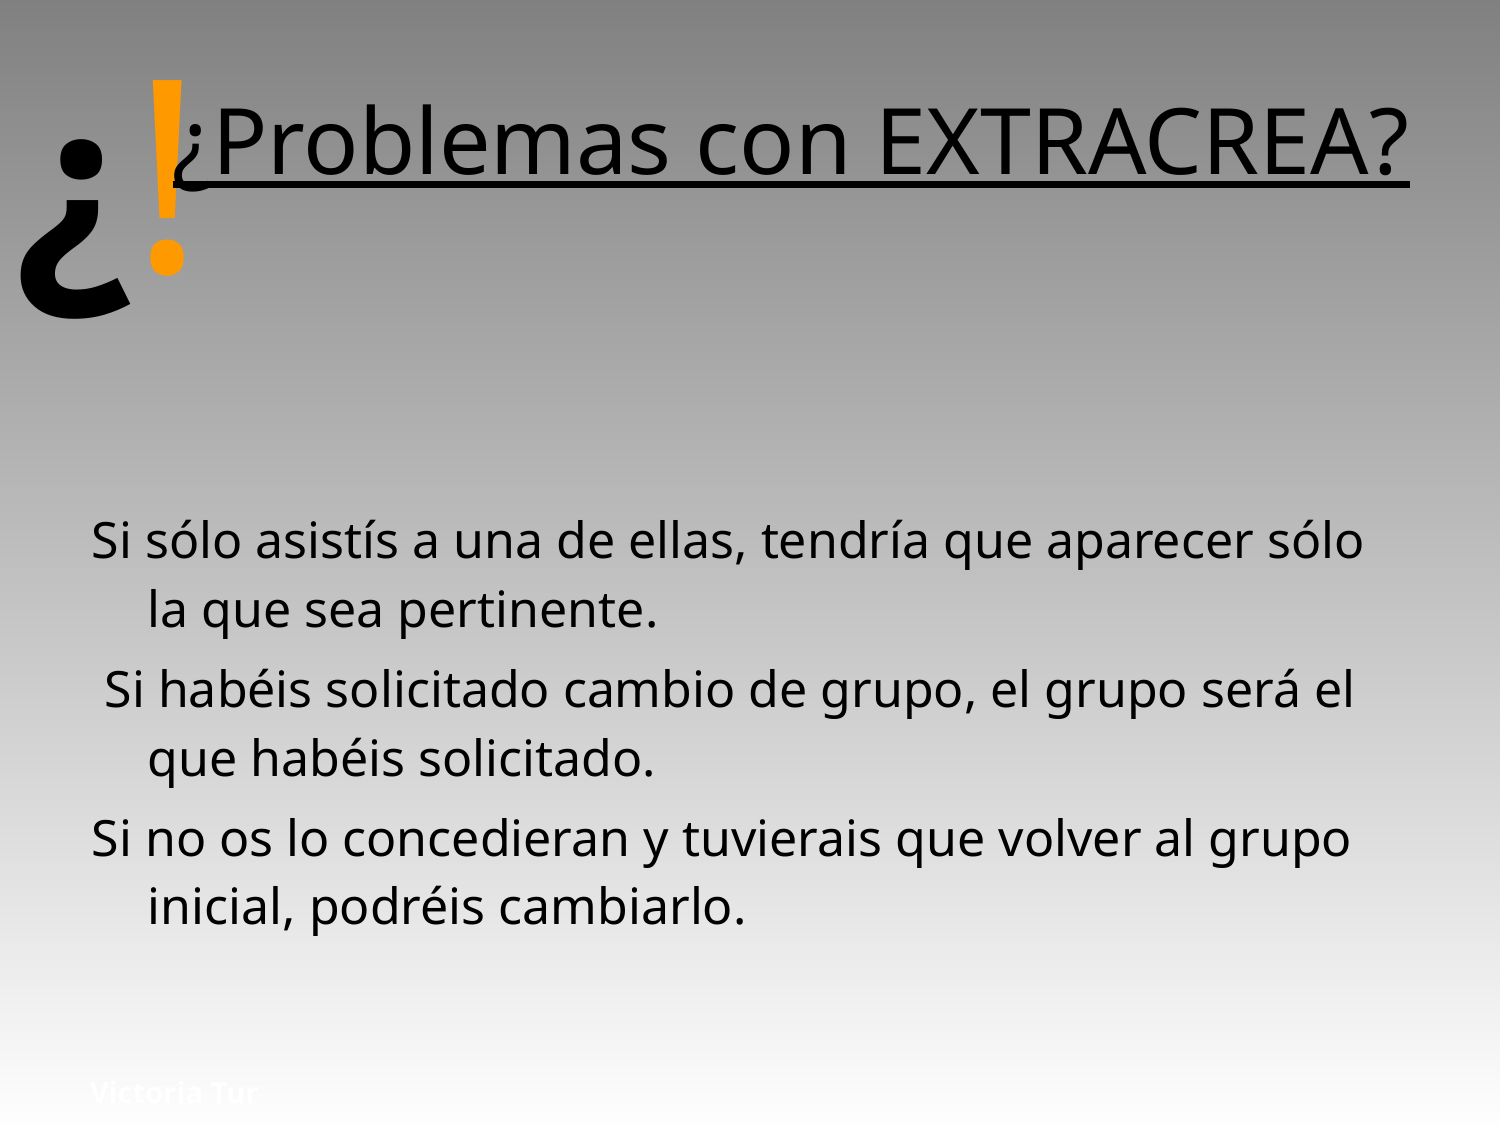

# ¿Problemas con EXTRACREA?
Si sólo asistís a una de ellas, tendría que aparecer sólo la que sea pertinente.
 Si habéis solicitado cambio de grupo, el grupo será el que habéis solicitado.
Si no os lo concedieran y tuvierais que volver al grupo inicial, podréis cambiarlo.